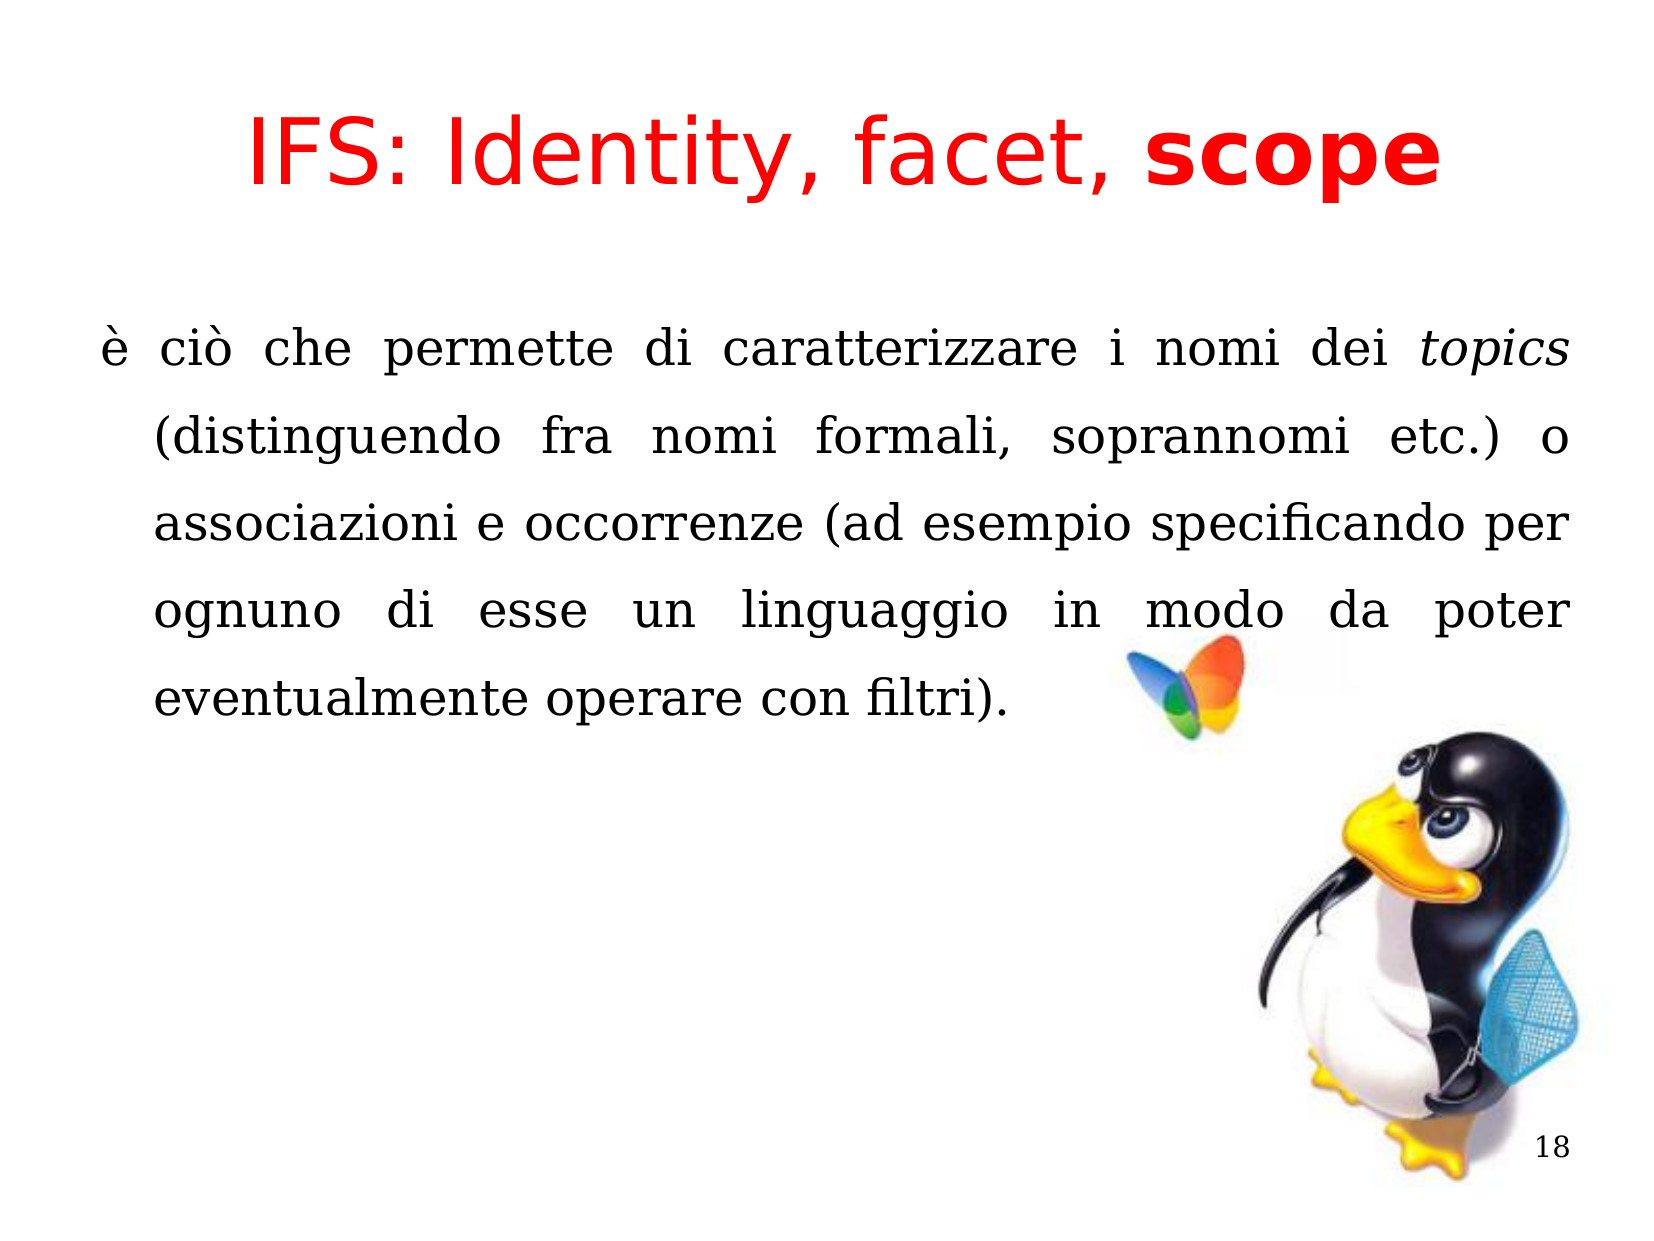

# IFS: Identity, facet, scope
è ciò che permette di caratterizzare i nomi dei topics (distinguendo fra nomi formali, soprannomi etc.) o associazioni e occorrenze (ad esempio specificando per ognuno di esse un linguaggio in modo da poter eventualmente operare con filtri).
18